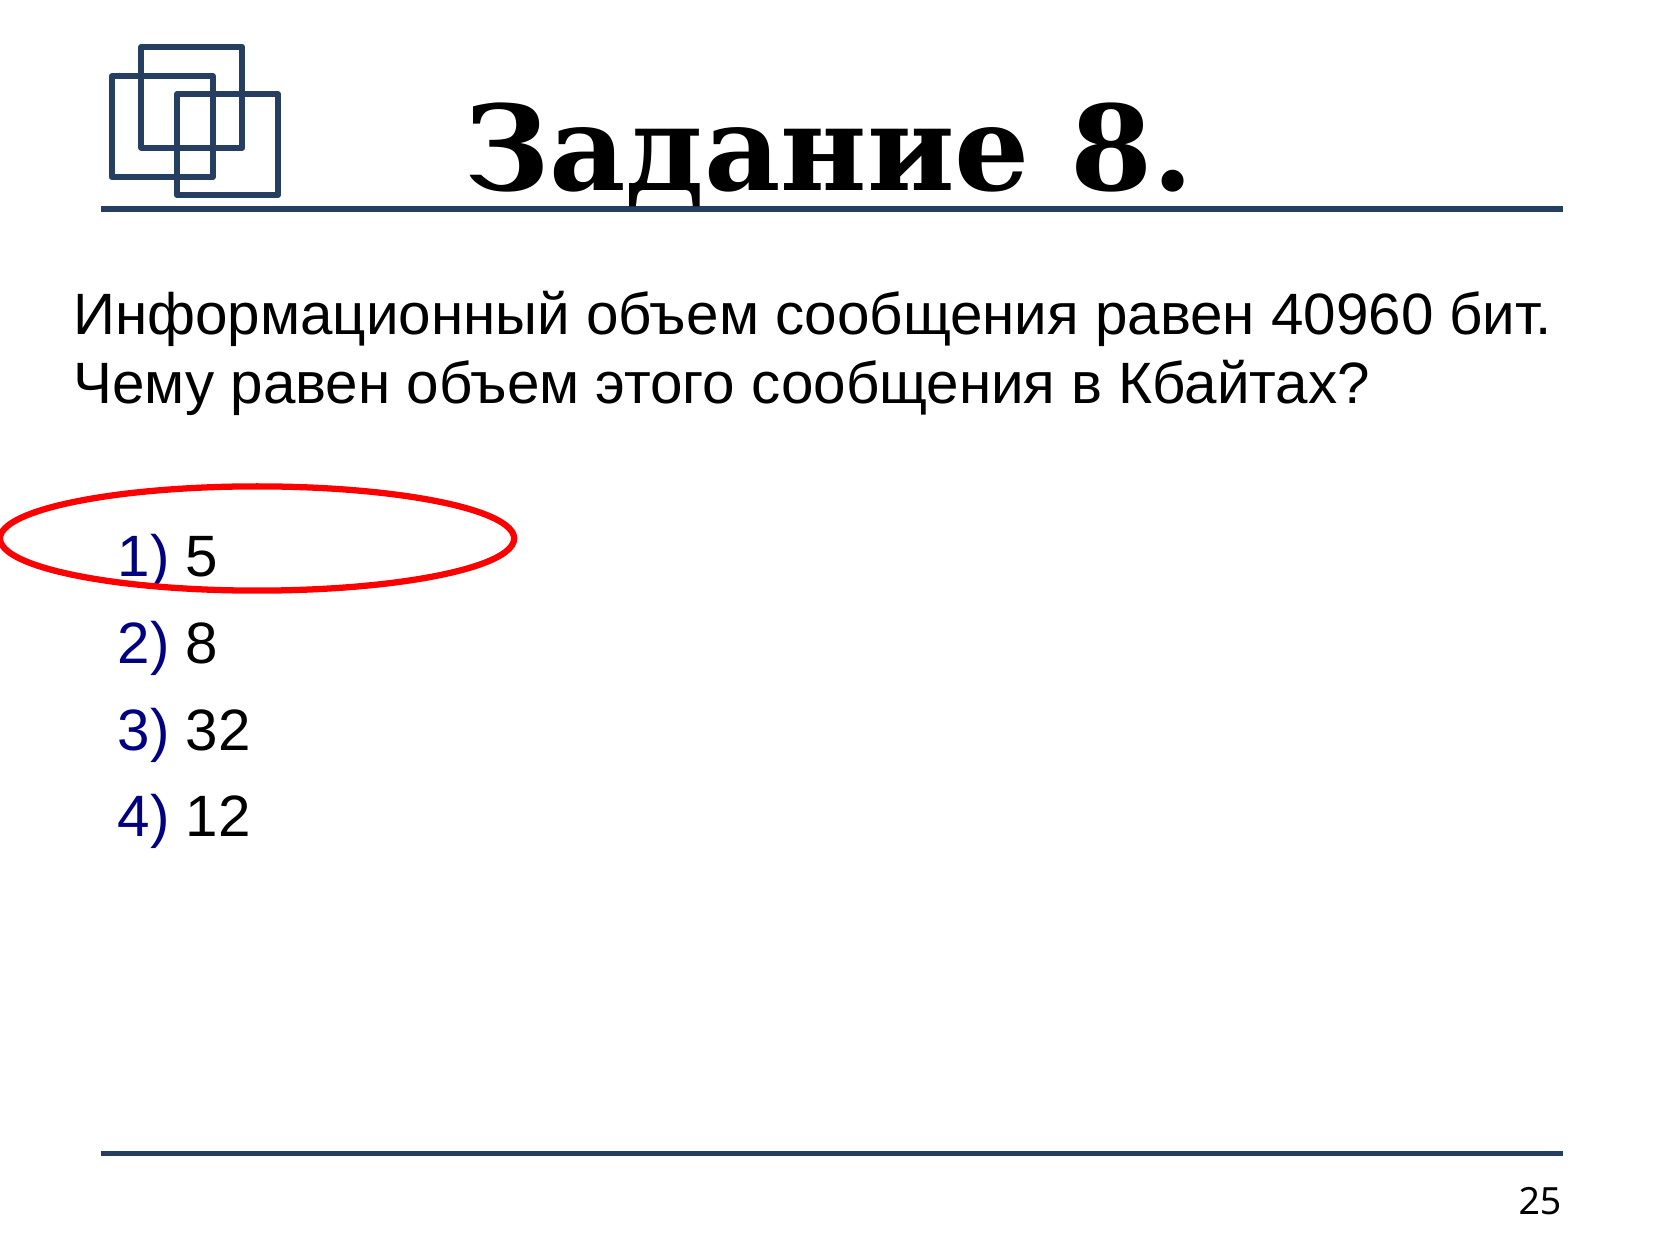

# Задание 8.
Информационный объем сообщения равен 40960 бит. Чему равен объем этого сообщения в Кбайтах?
 5
 8
 32
 12